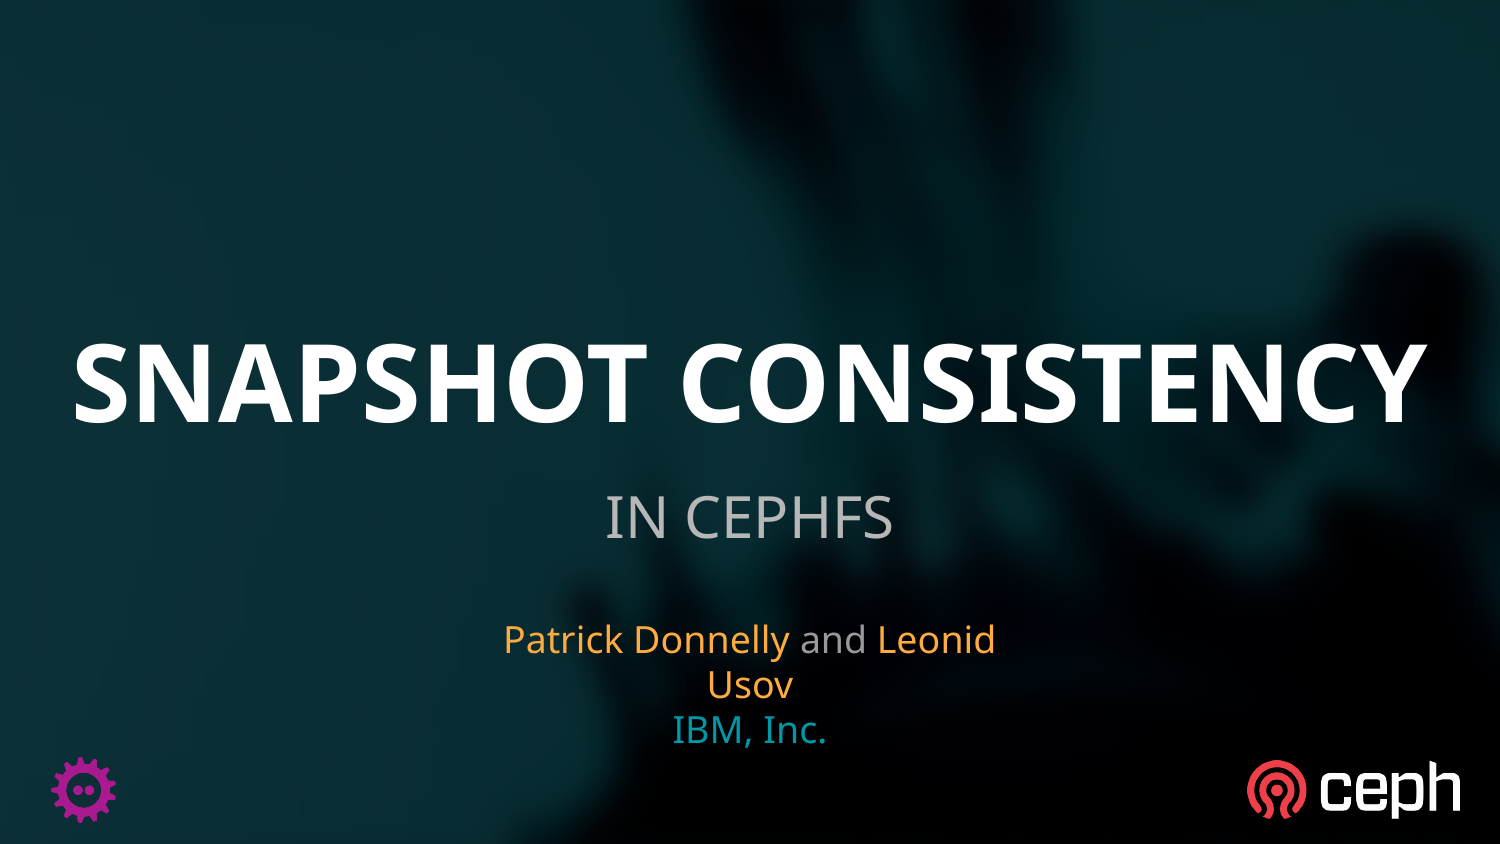

# SNAPSHOT CONSISTENCY
IN CEPHFS
Patrick Donnelly and Leonid Usov
IBM, Inc.